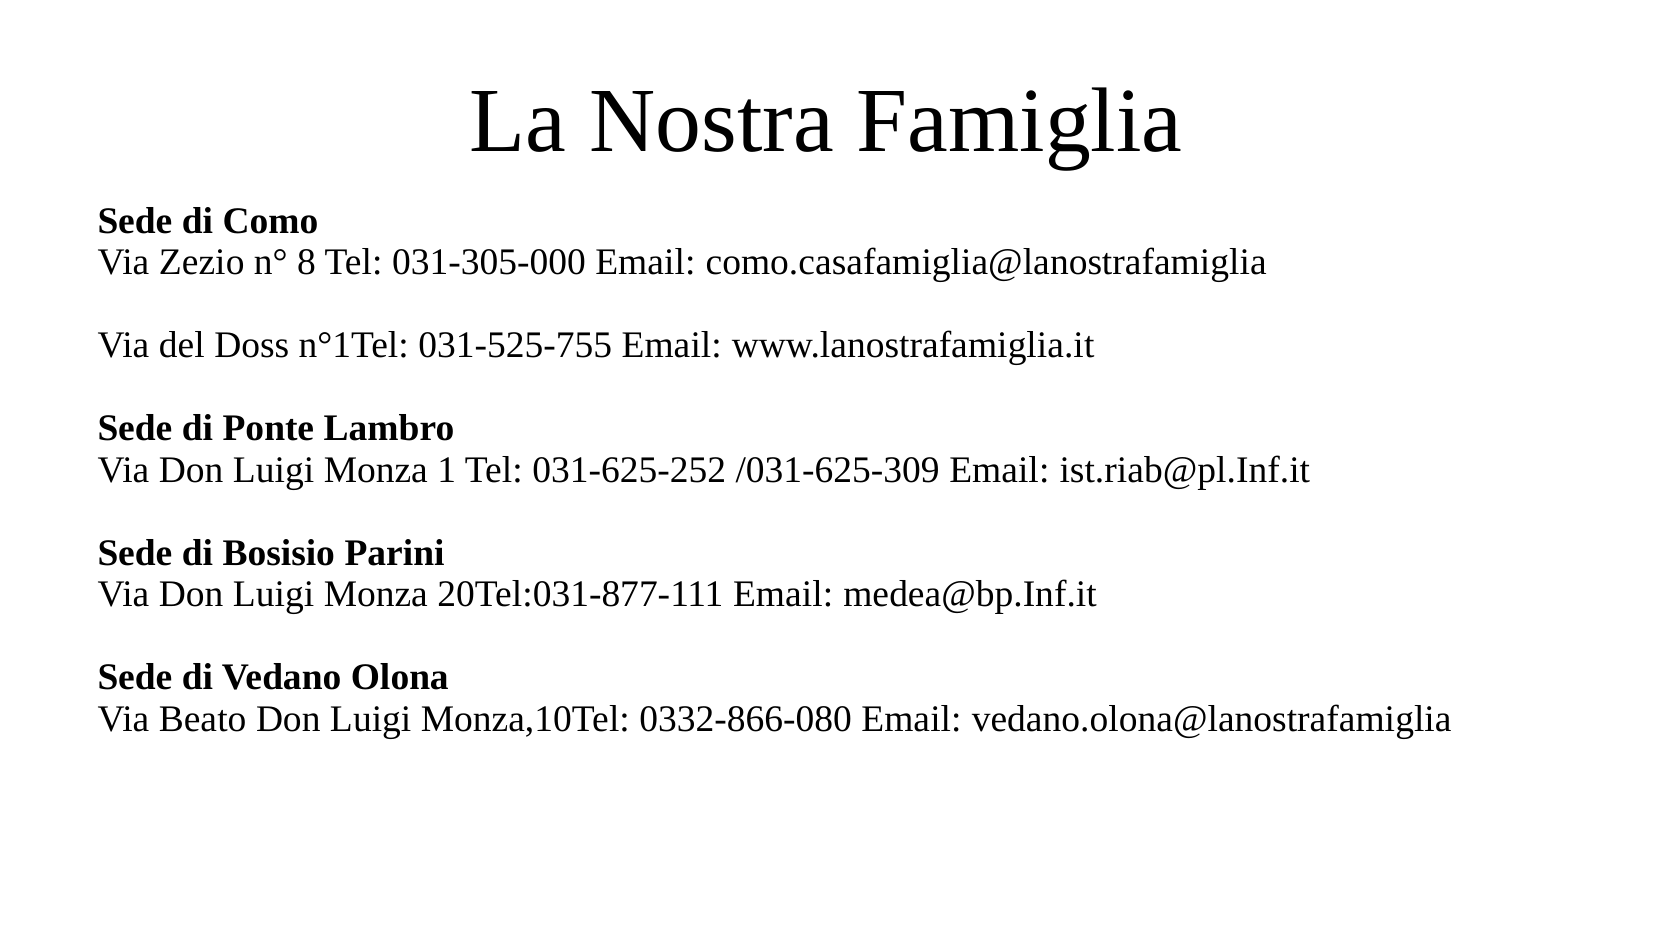

# La Nostra Famiglia
Sede di Como
Via Zezio n° 8 Tel: 031-305-000 Email: como.casafamiglia@lanostrafamiglia
Via del Doss n°1Tel: 031-525-755 Email: www.lanostrafamiglia.it
Sede di Ponte Lambro
Via Don Luigi Monza 1 Tel: 031-625-252 /031-625-309 Email: ist.riab@pl.Inf.it
Sede di Bosisio Parini
Via Don Luigi Monza 20Tel:031-877-111 Email: medea@bp.Inf.it
Sede di Vedano Olona
Via Beato Don Luigi Monza,10Tel: 0332-866-080 Email: vedano.olona@lanostrafamiglia